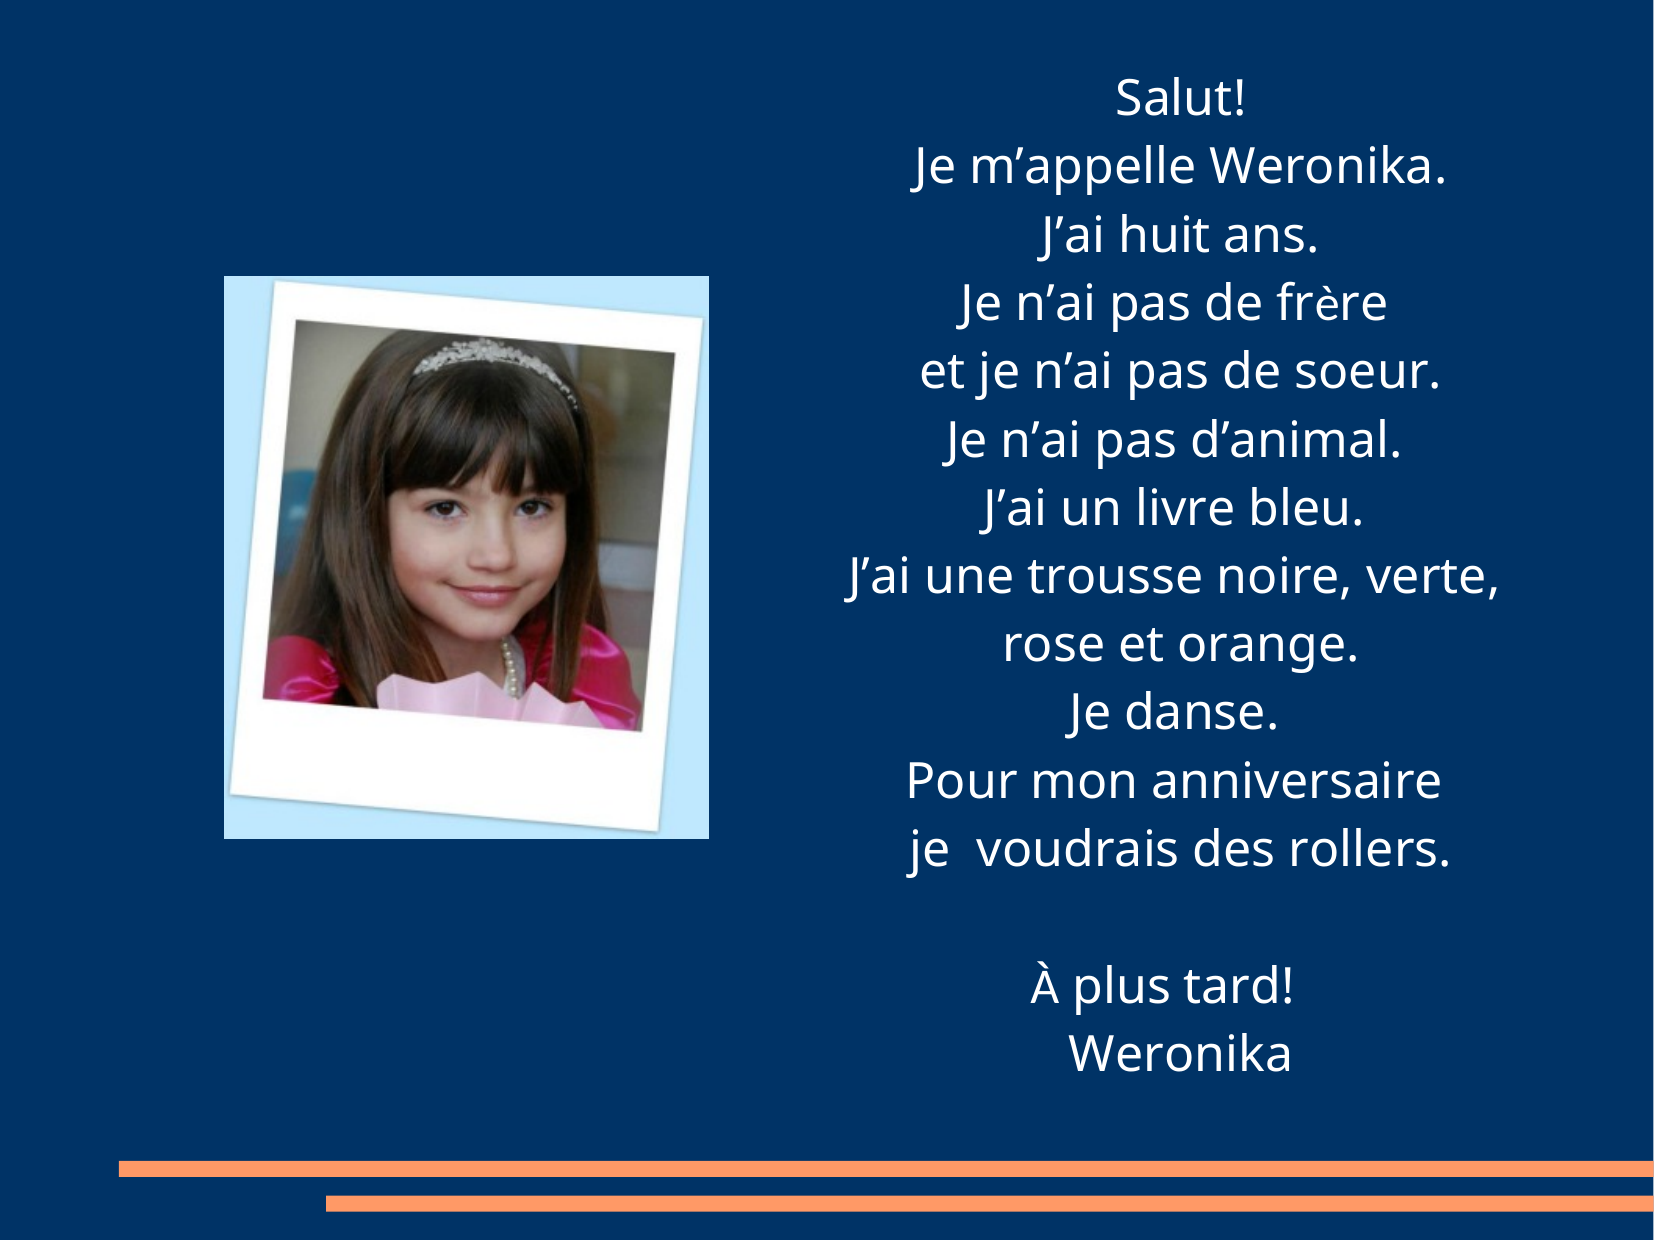

# Salut!
Je m’appelle Weronika.
 J’ai huit ans.
Je n’ai pas de frère
et je n’ai pas de soeur.
Je n’ai pas d’animal.
J’ai un livre bleu.
J’ai une trousse noire, verte,
rose et orange.
Je danse.
Pour mon anniversaire
je voudrais des rollers.
À plus tard!
Weronika